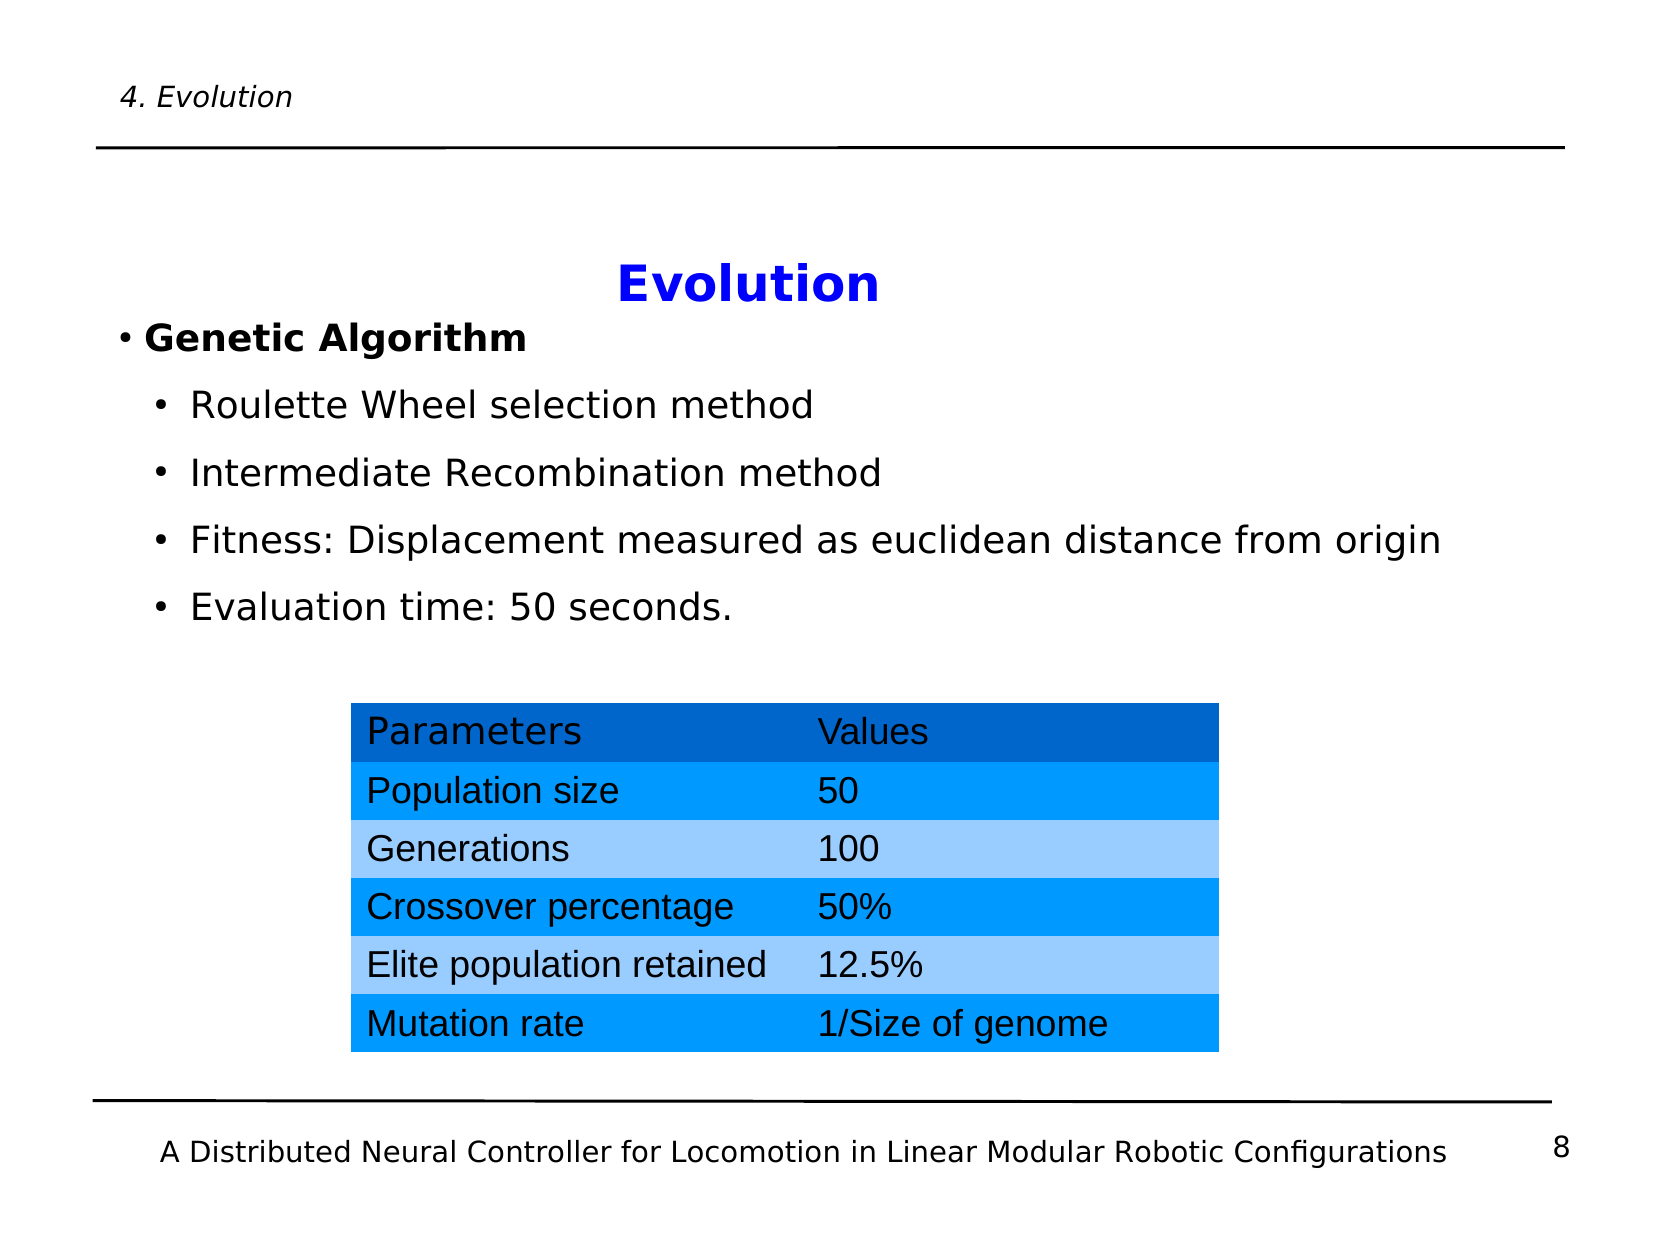

4. Evolution
Evolution
 Genetic Algorithm
Roulette Wheel selection method
Intermediate Recombination method
Fitness: Displacement measured as euclidean distance from origin
Evaluation time: 50 seconds.
| Parameters | Values |
| --- | --- |
| Population size | 50 |
| Generations | 100 |
| Crossover percentage | 50% |
| Elite population retained | 12.5% |
| Mutation rate | 1/Size of genome |
A Distributed Neural Controller for Locomotion in Linear Modular Robotic Configurations
8